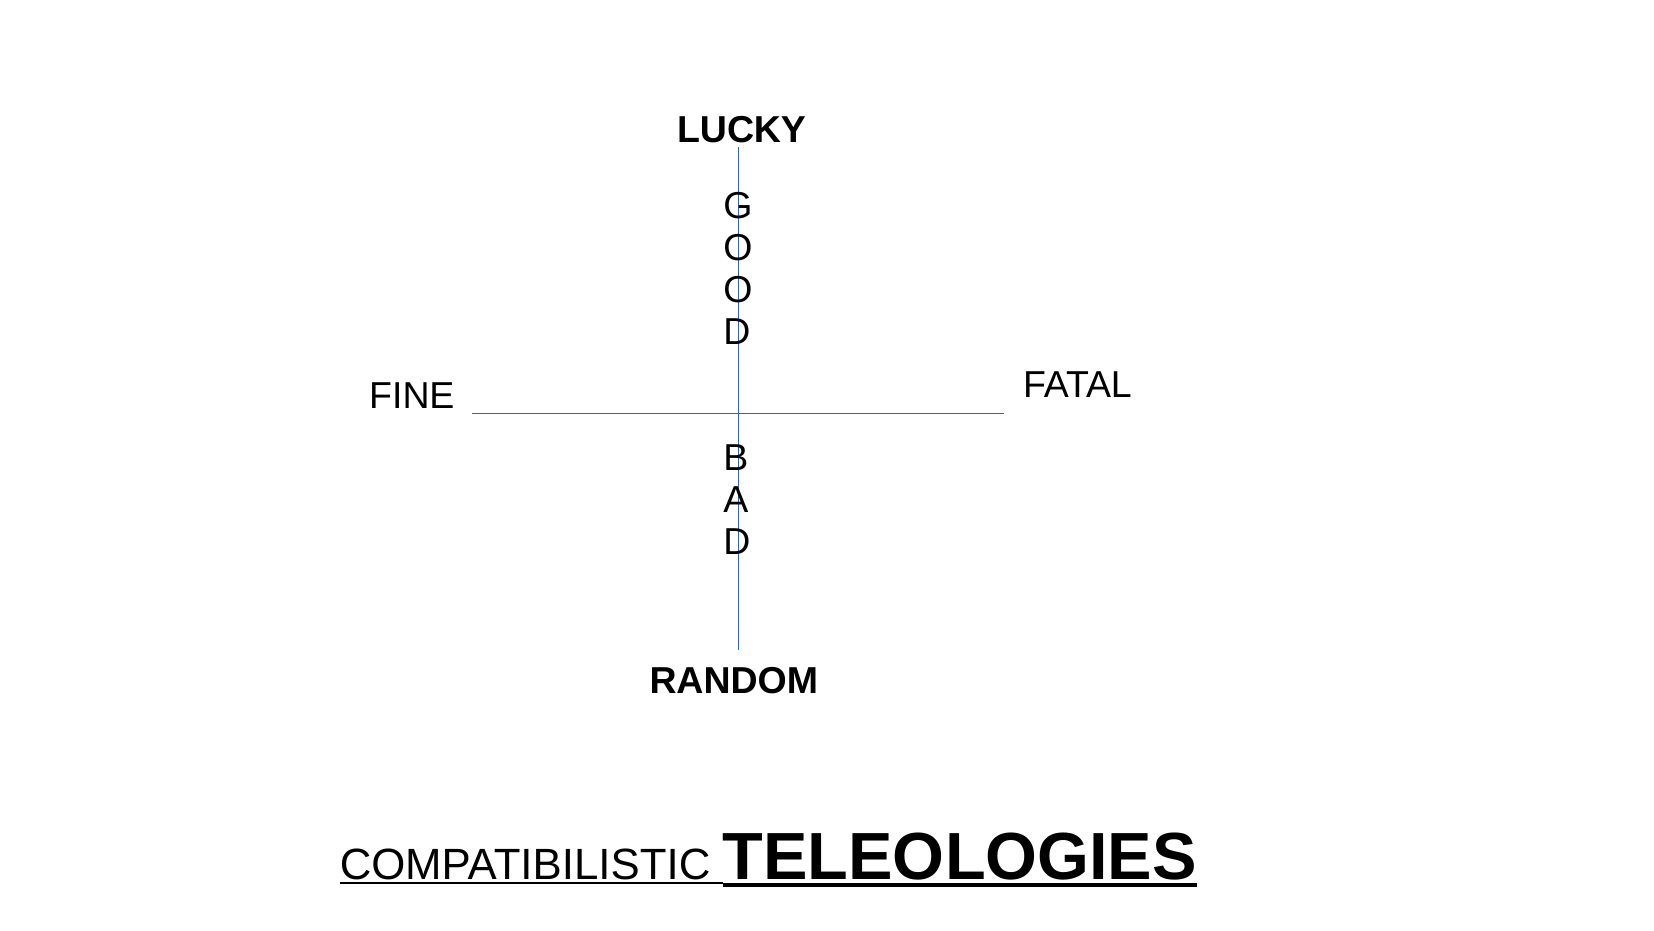

LUCKY
G
O
O
D
B
A
D
FINE
FATAL
RANDOM
 COMPATIBILISTIC TELEOLOGIES